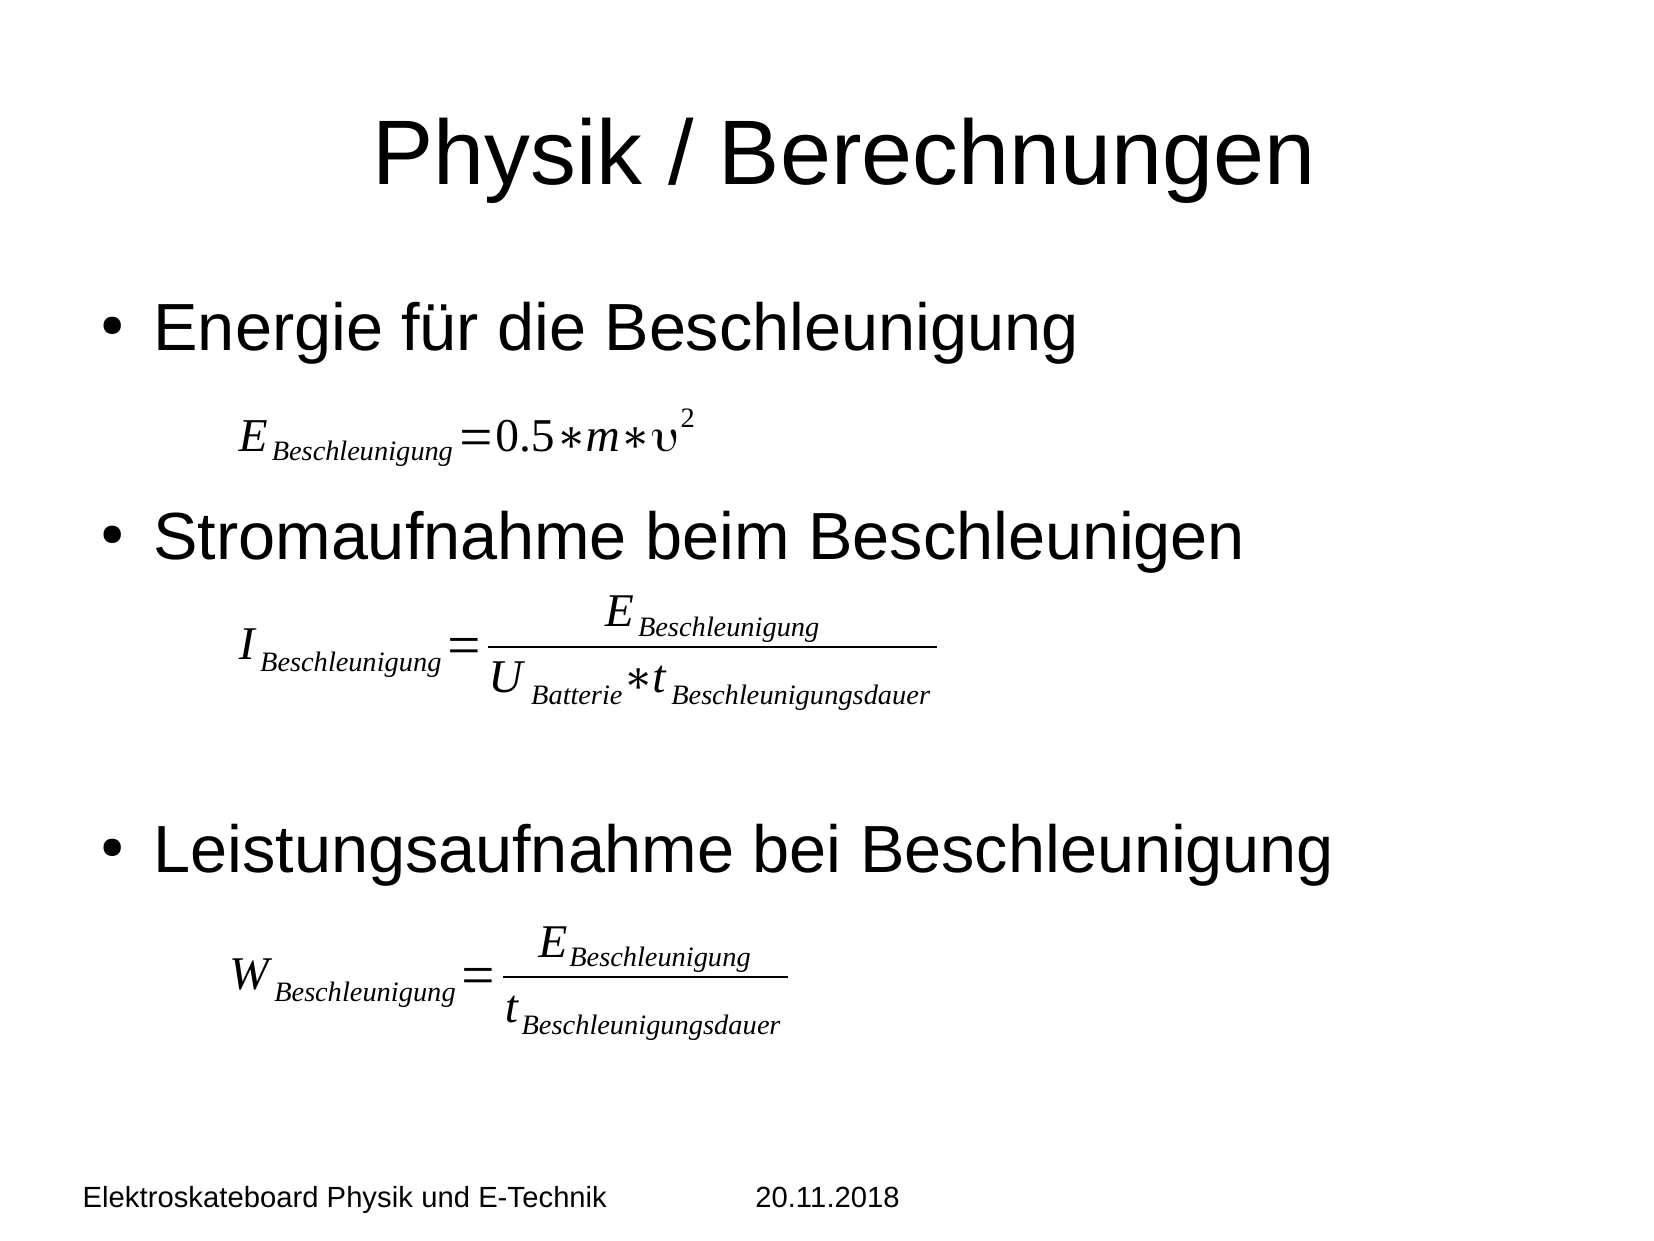

# Physik / Berechnungen
Energie für die Beschleunigung
Stromaufnahme beim Beschleunigen
Leistungsaufnahme bei Beschleunigung